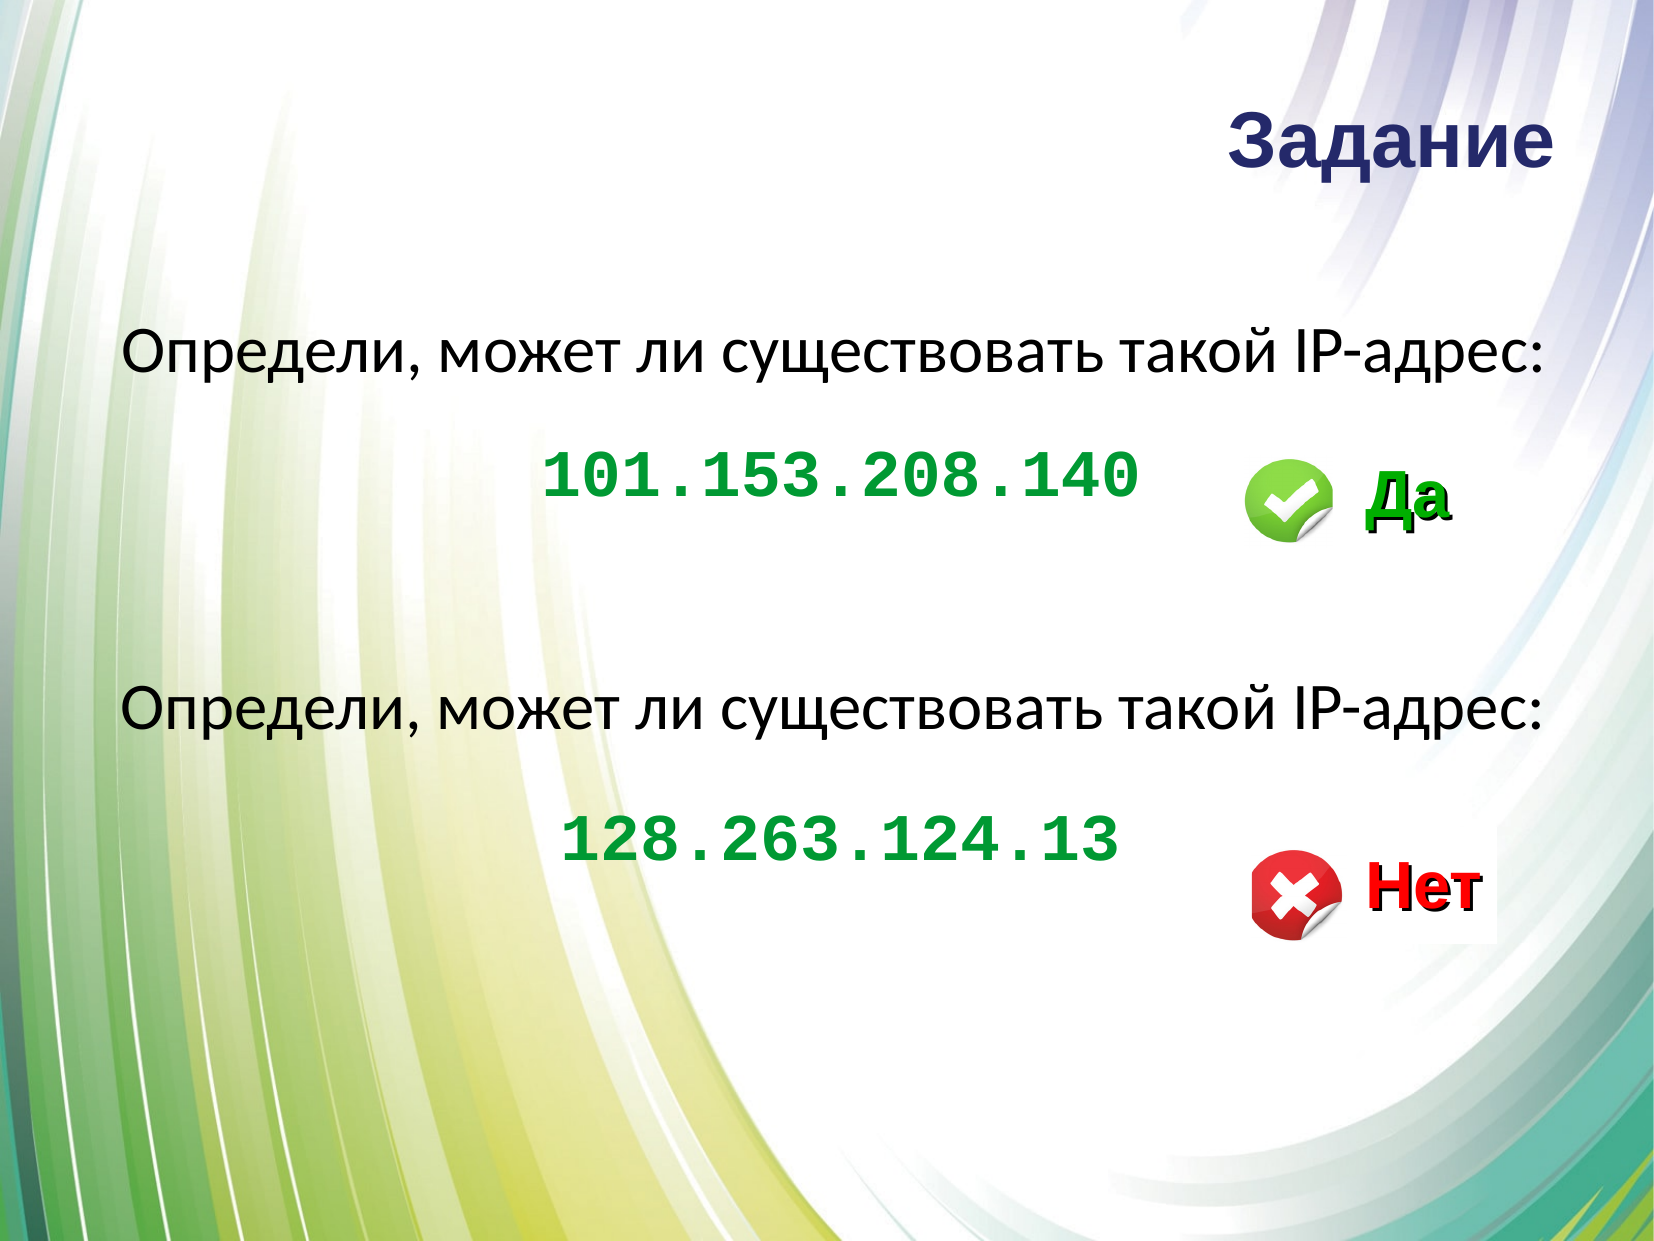

Задание
# Определи, может ли существовать такой IP-адрес:
101.153.208.140
Да
Определи, может ли существовать такой IP-адрес:
128.263.124.13
Нет